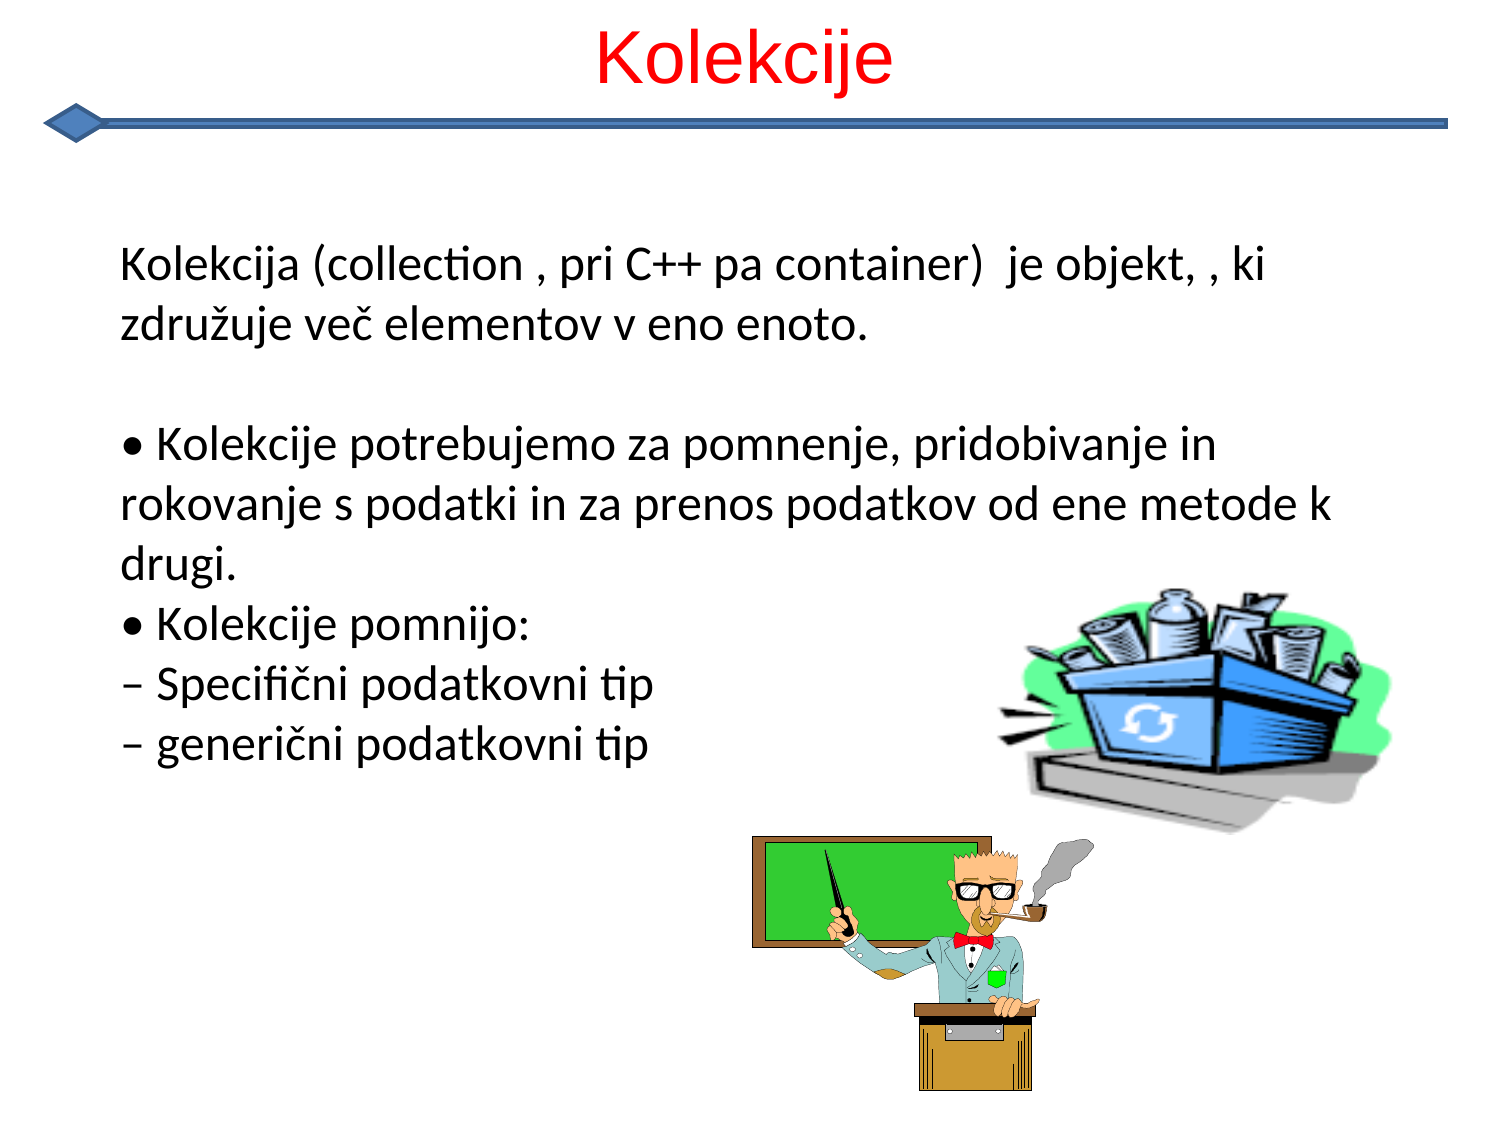

# Kolekcije
Kolekcija (collection , pri C++ pa container) je objekt, , ki združuje več elementov v eno enoto.
• Kolekcije potrebujemo za pomnenje, pridobivanje in rokovanje s podatki in za prenos podatkov od ene metode k drugi.
• Kolekcije pomnijo:
– Specifični podatkovni tip
– generični podatkovni tip